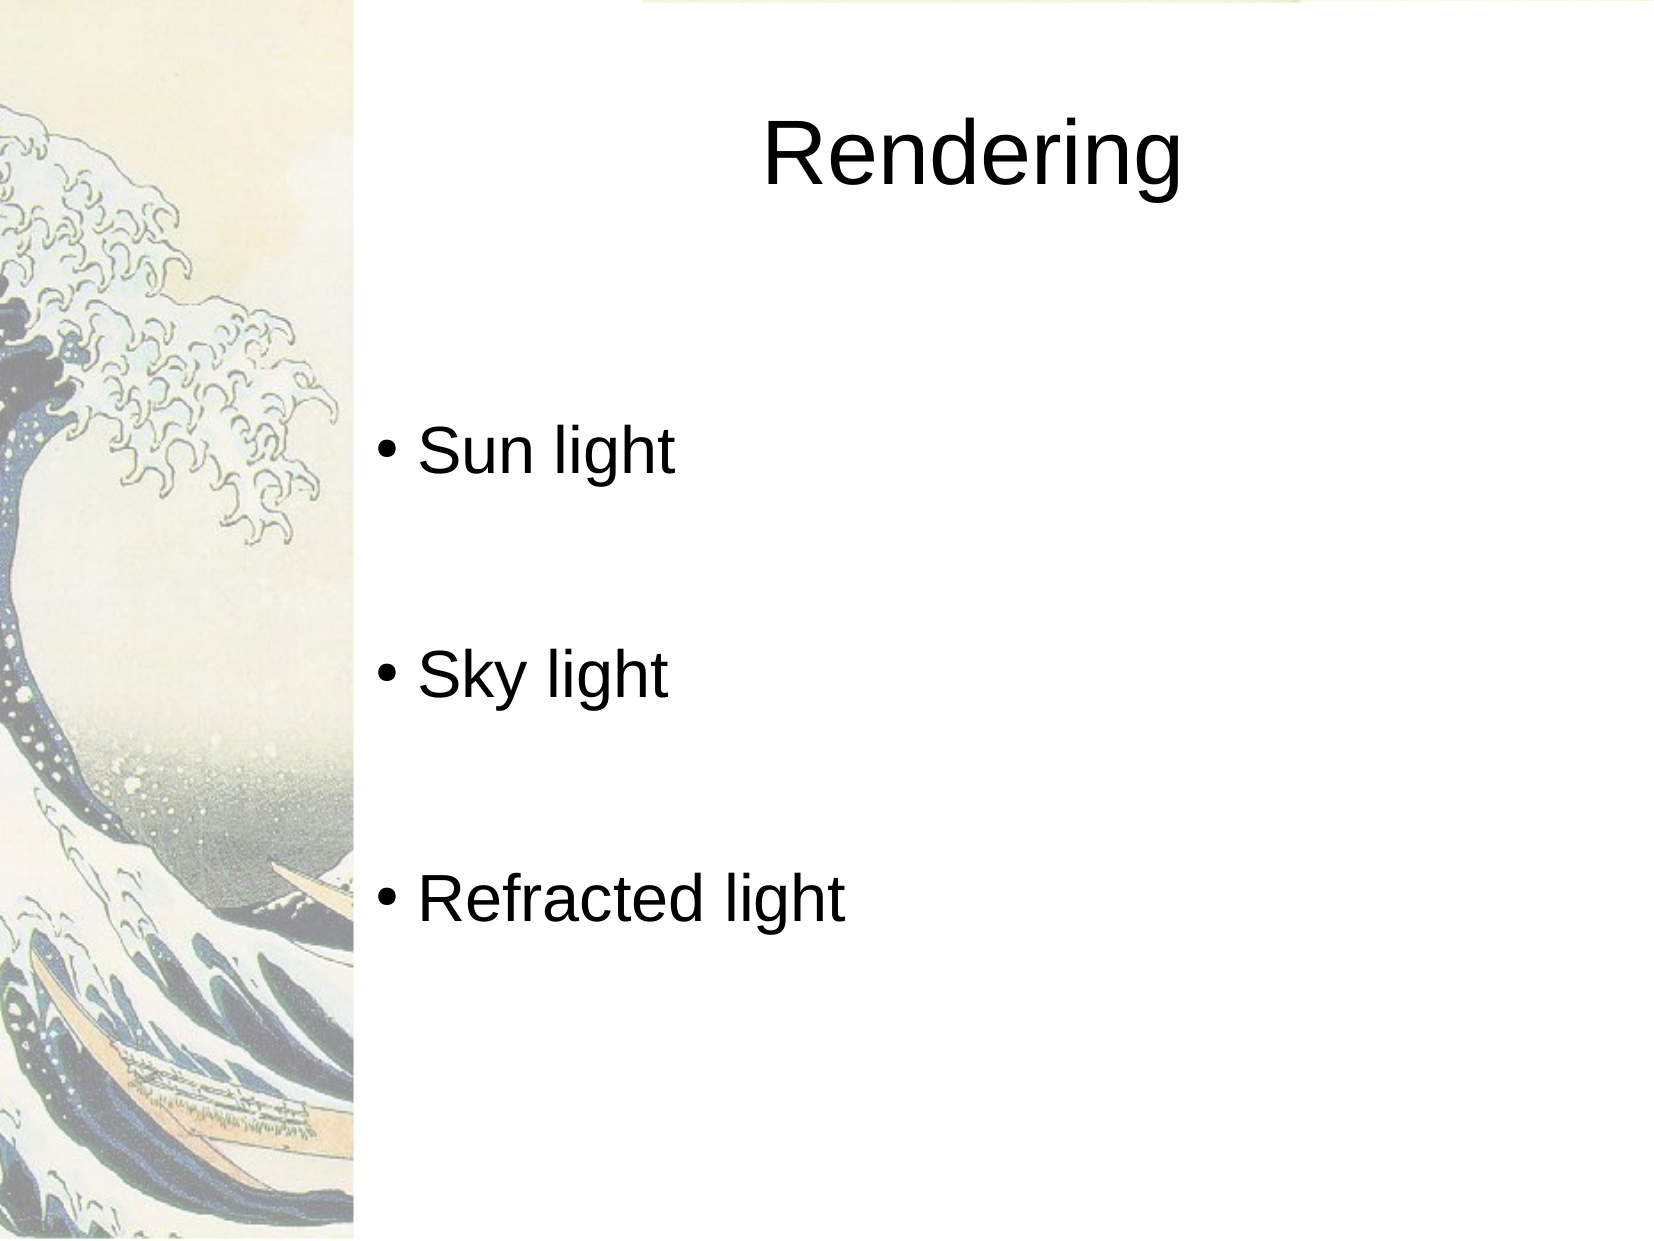

# Rendering
 Sun light
 Sky light
 Refracted light